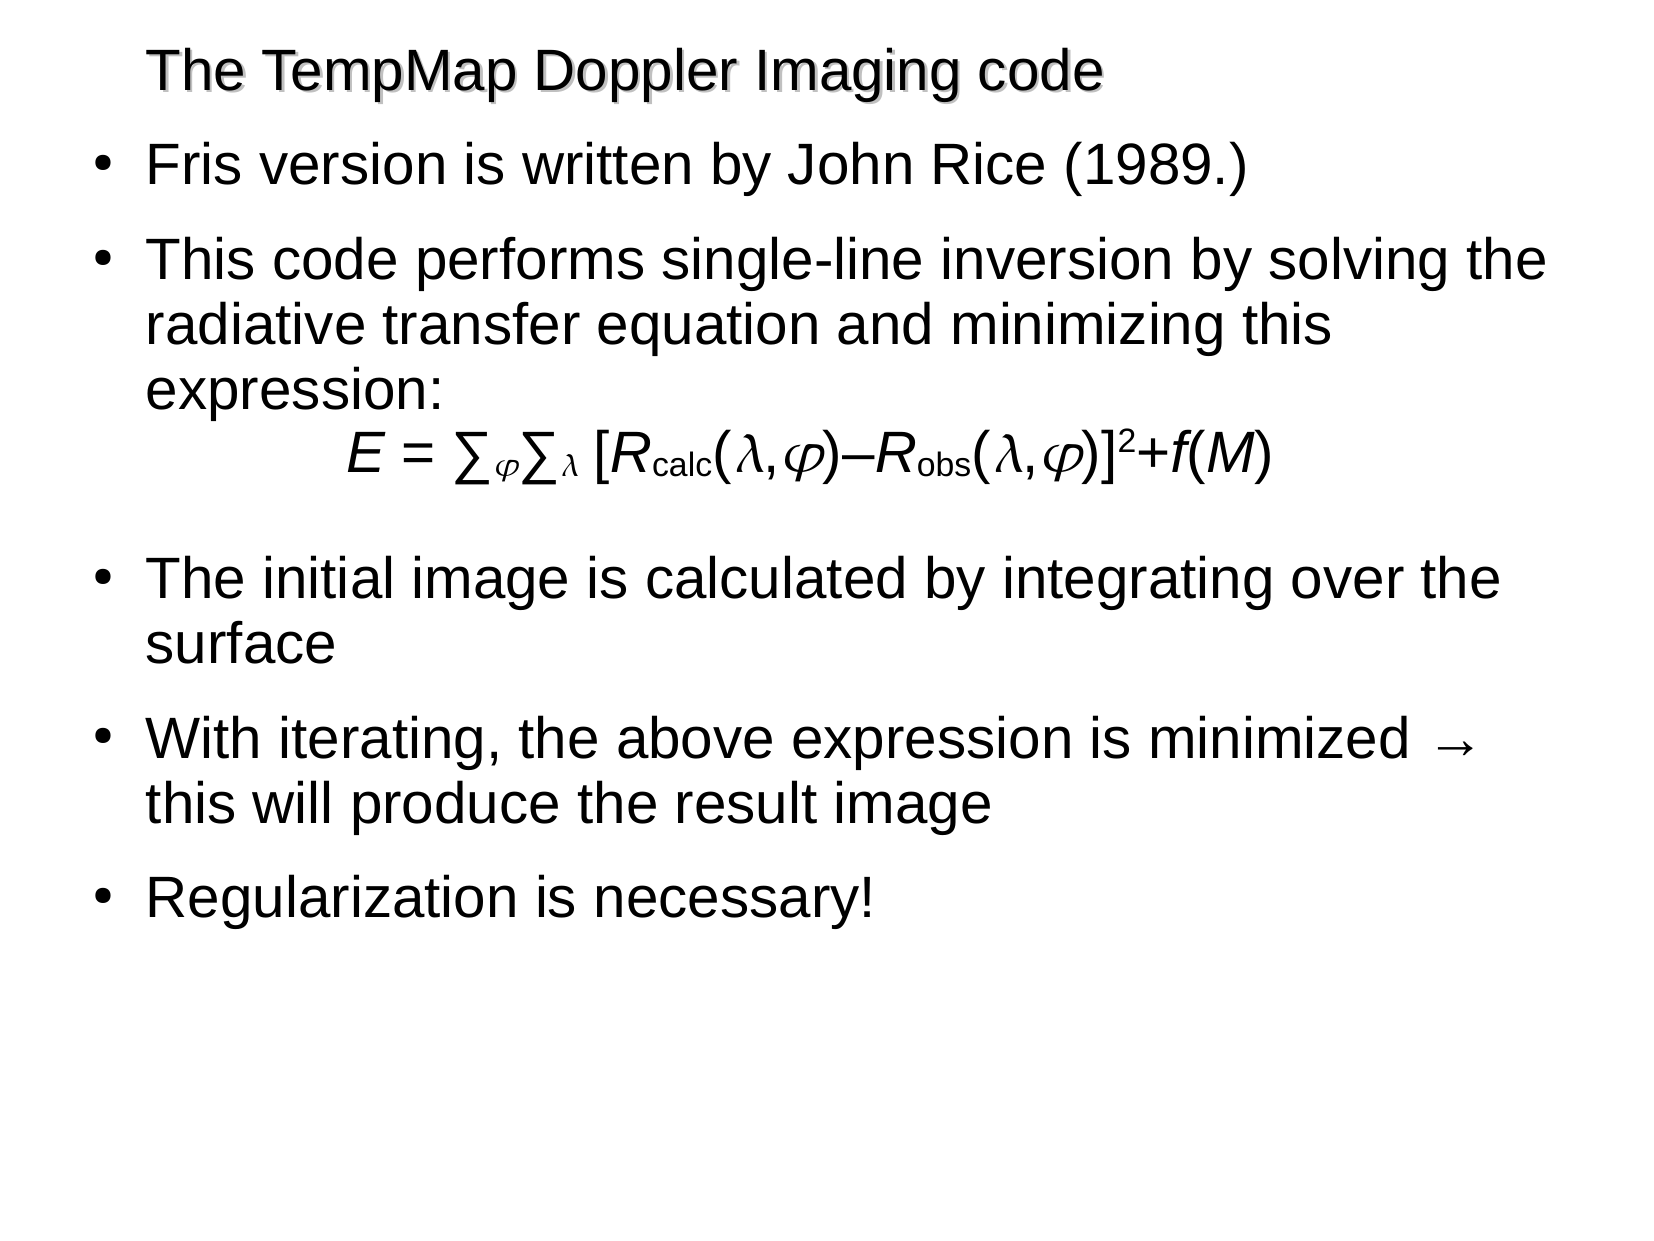

# The TempMap Doppler Imaging code
Fris version is written by John Rice (1989.)
This code performs single-line inversion by solving the radiative transfer equation and minimizing this expression:
The initial image is calculated by integrating over the surface
With iterating, the above expression is minimized → this will produce the result image
Regularization is necessary!
E = ∑∑ [Rcalc(,)–Robs(,)]2+f(M)